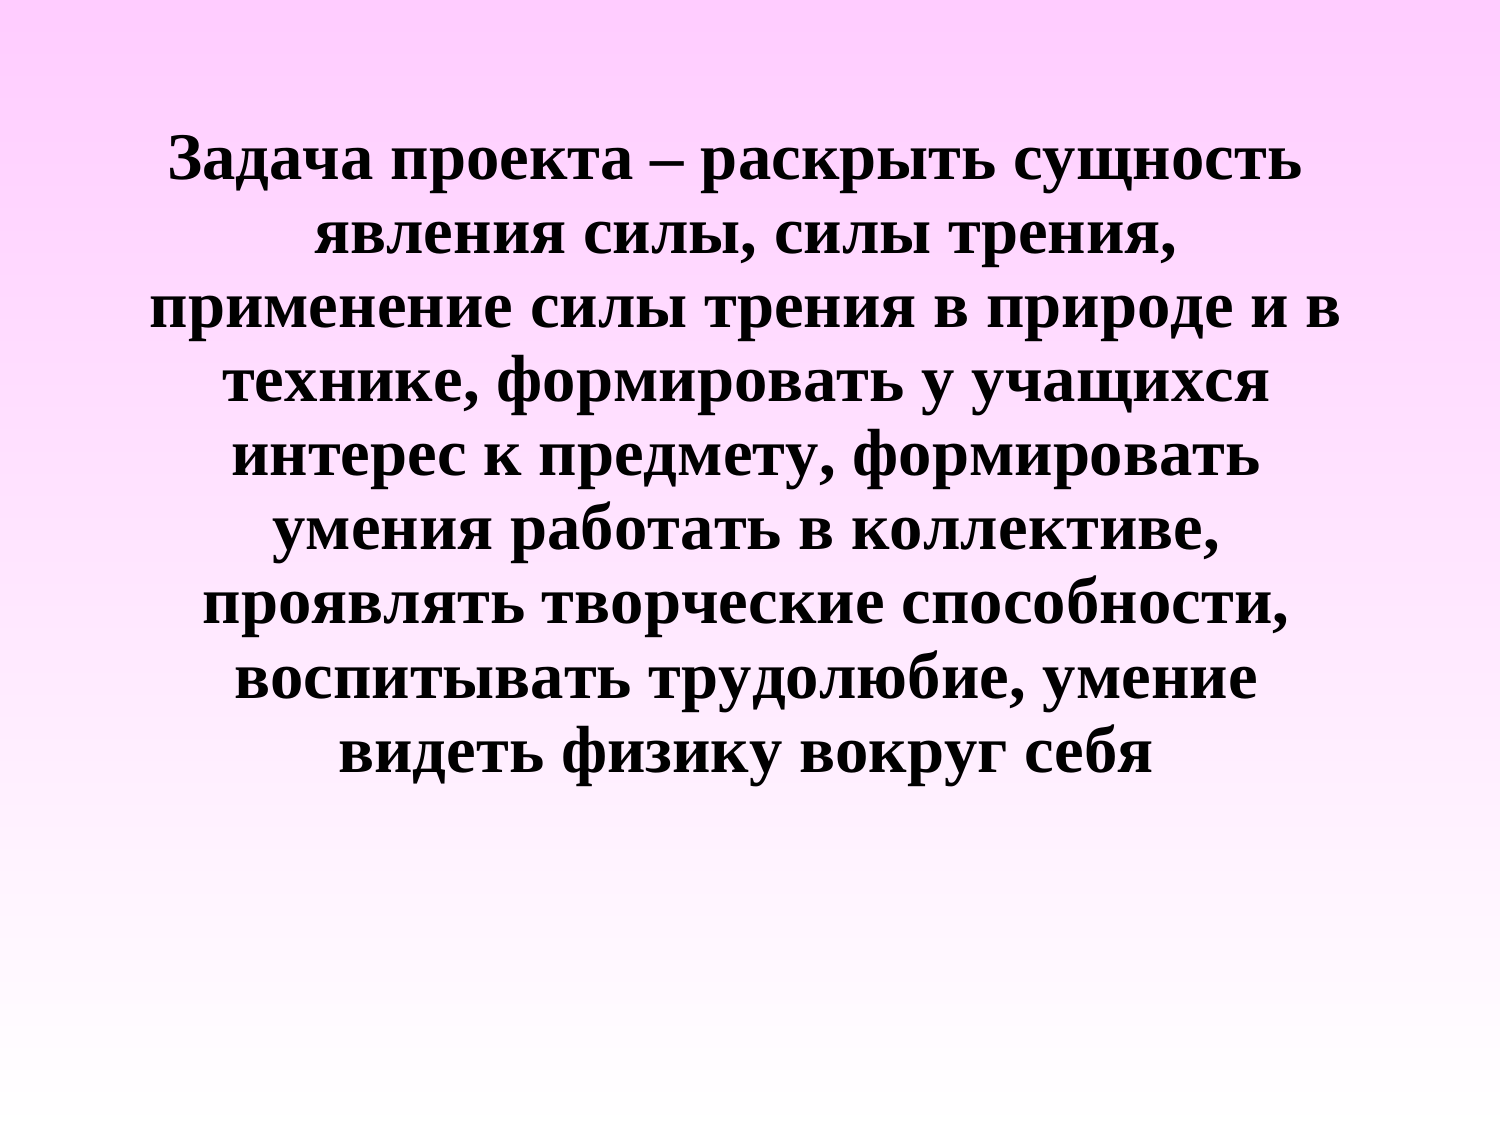

# Задача проекта – раскрыть сущность явления силы, силы трения, применение силы трения в природе и в технике, формировать у учащихся интерес к предмету, формировать умения работать в коллективе, проявлять творческие способности, воспитывать трудолюбие, умение видеть физику вокруг себя